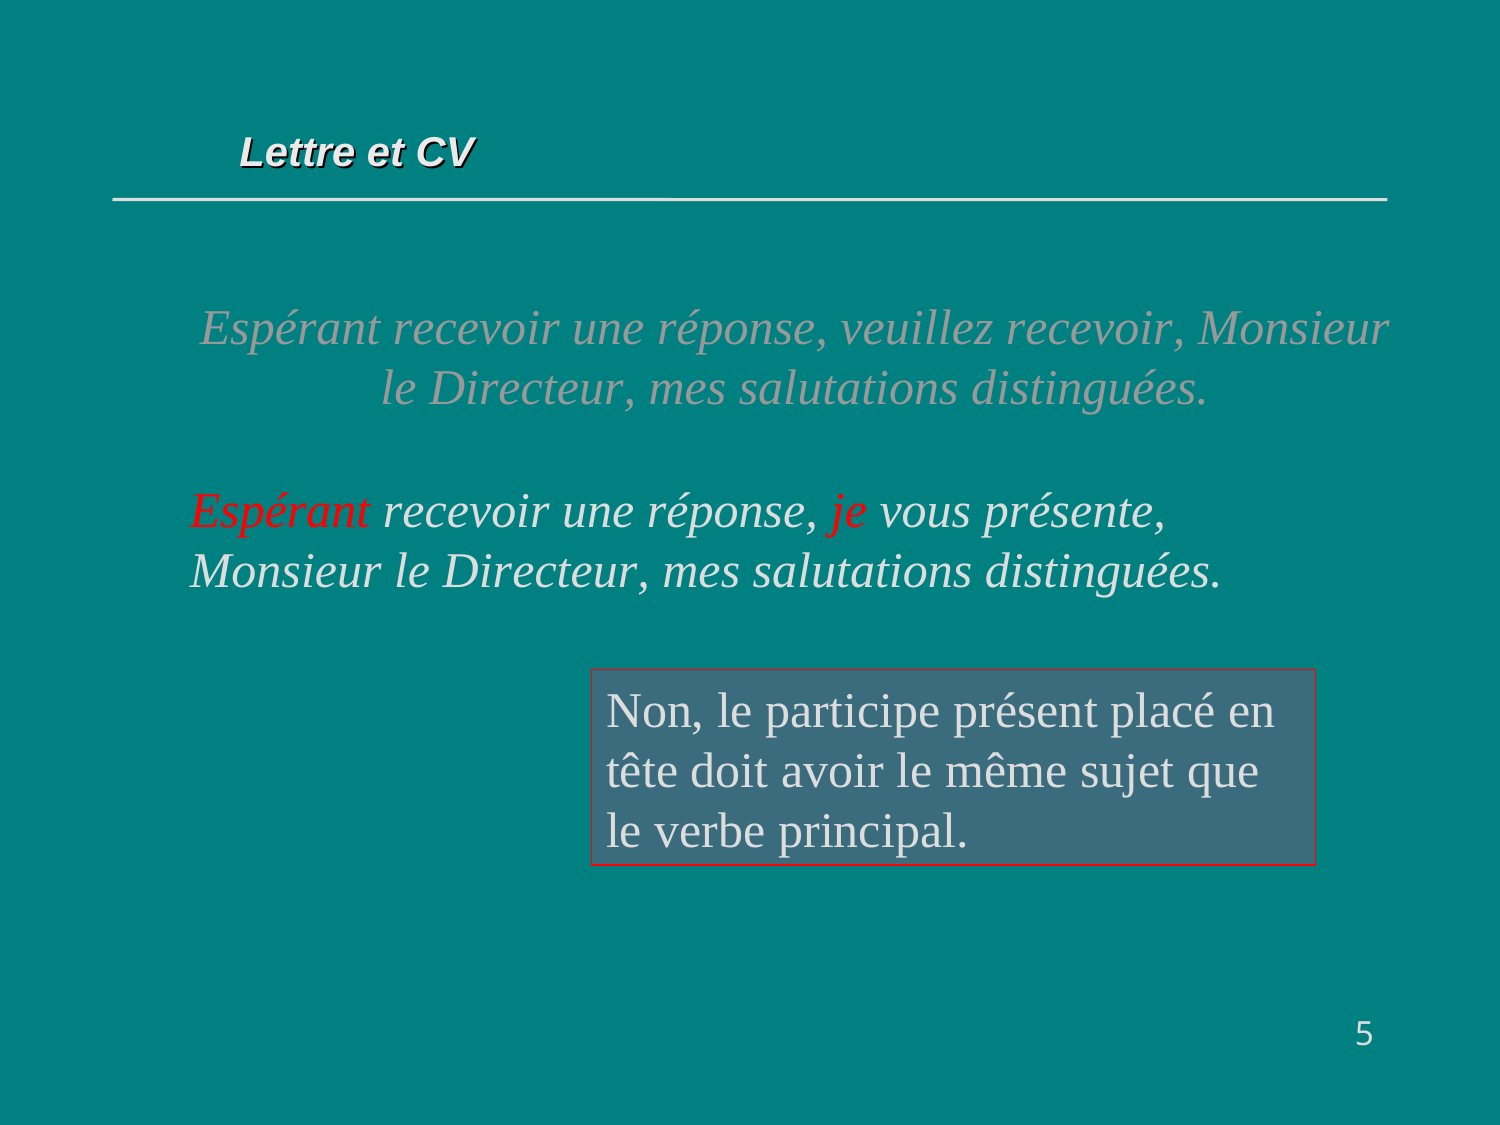

Lettre et CV
Espérant recevoir une réponse, veuillez recevoir, Monsieur le Directeur, mes salutations distinguées.
Espérant recevoir une réponse, je vous présente, Monsieur le Directeur, mes salutations distinguées.
Non, le participe présent placé en tête doit avoir le même sujet que le verbe principal.
5